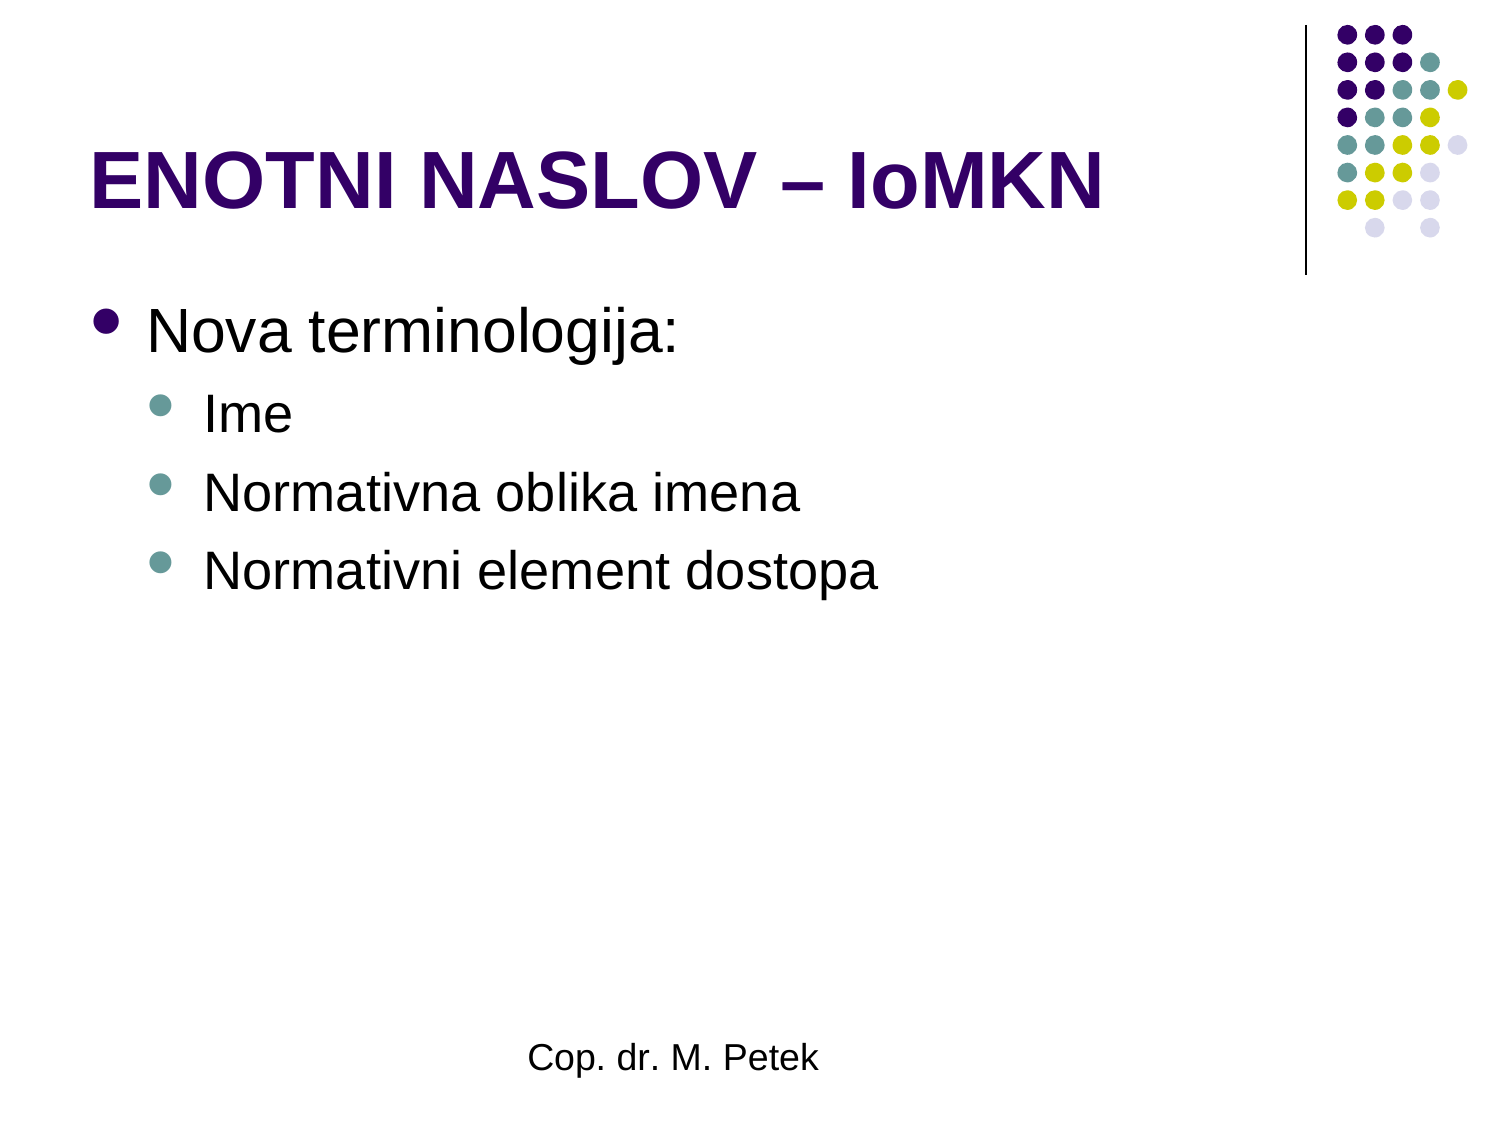

# ENOTNI NASLOV – IoMKN
Nova terminologija:
Ime
Normativna oblika imena
Normativni element dostopa
Cop. dr. M. Petek